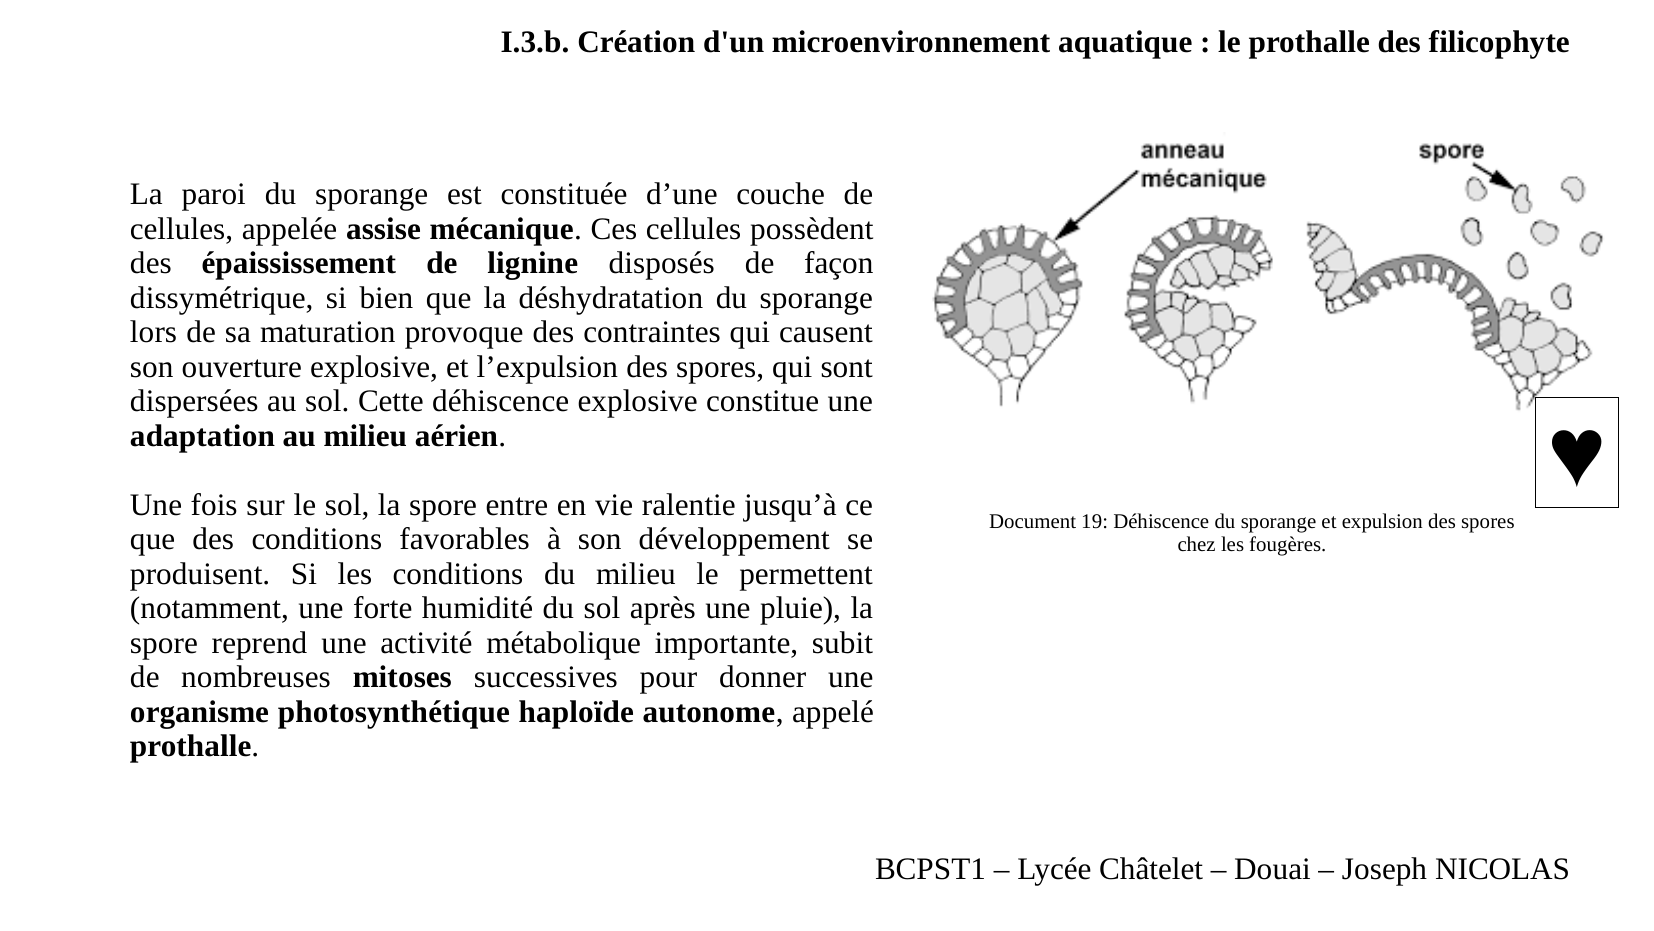

I.3.b. Création d'un microenvironnement aquatique : le prothalle des filicophyte
La paroi du sporange est constituée d’une couche de cellules, appelée assise mécanique. Ces cellules possèdent des épaississement de lignine disposés de façon dissymétrique, si bien que la déshydratation du sporange lors de sa maturation provoque des contraintes qui causent son ouverture explosive, et l’expulsion des spores, qui sont dispersées au sol. Cette déhiscence explosive constitue une adaptation au milieu aérien.
Une fois sur le sol, la spore entre en vie ralentie jusqu’à ce que des conditions favorables à son développement se produisent. Si les conditions du milieu le permettent (notamment, une forte humidité du sol après une pluie), la spore reprend une activité métabolique importante, subit de nombreuses mitoses successives pour donner une organisme photosynthétique haploïde autonome, appelé prothalle.
♥
Document 19: Déhiscence du sporange et expulsion des spores chez les fougères.
BCPST1 – Lycée Châtelet – Douai – Joseph NICOLAS